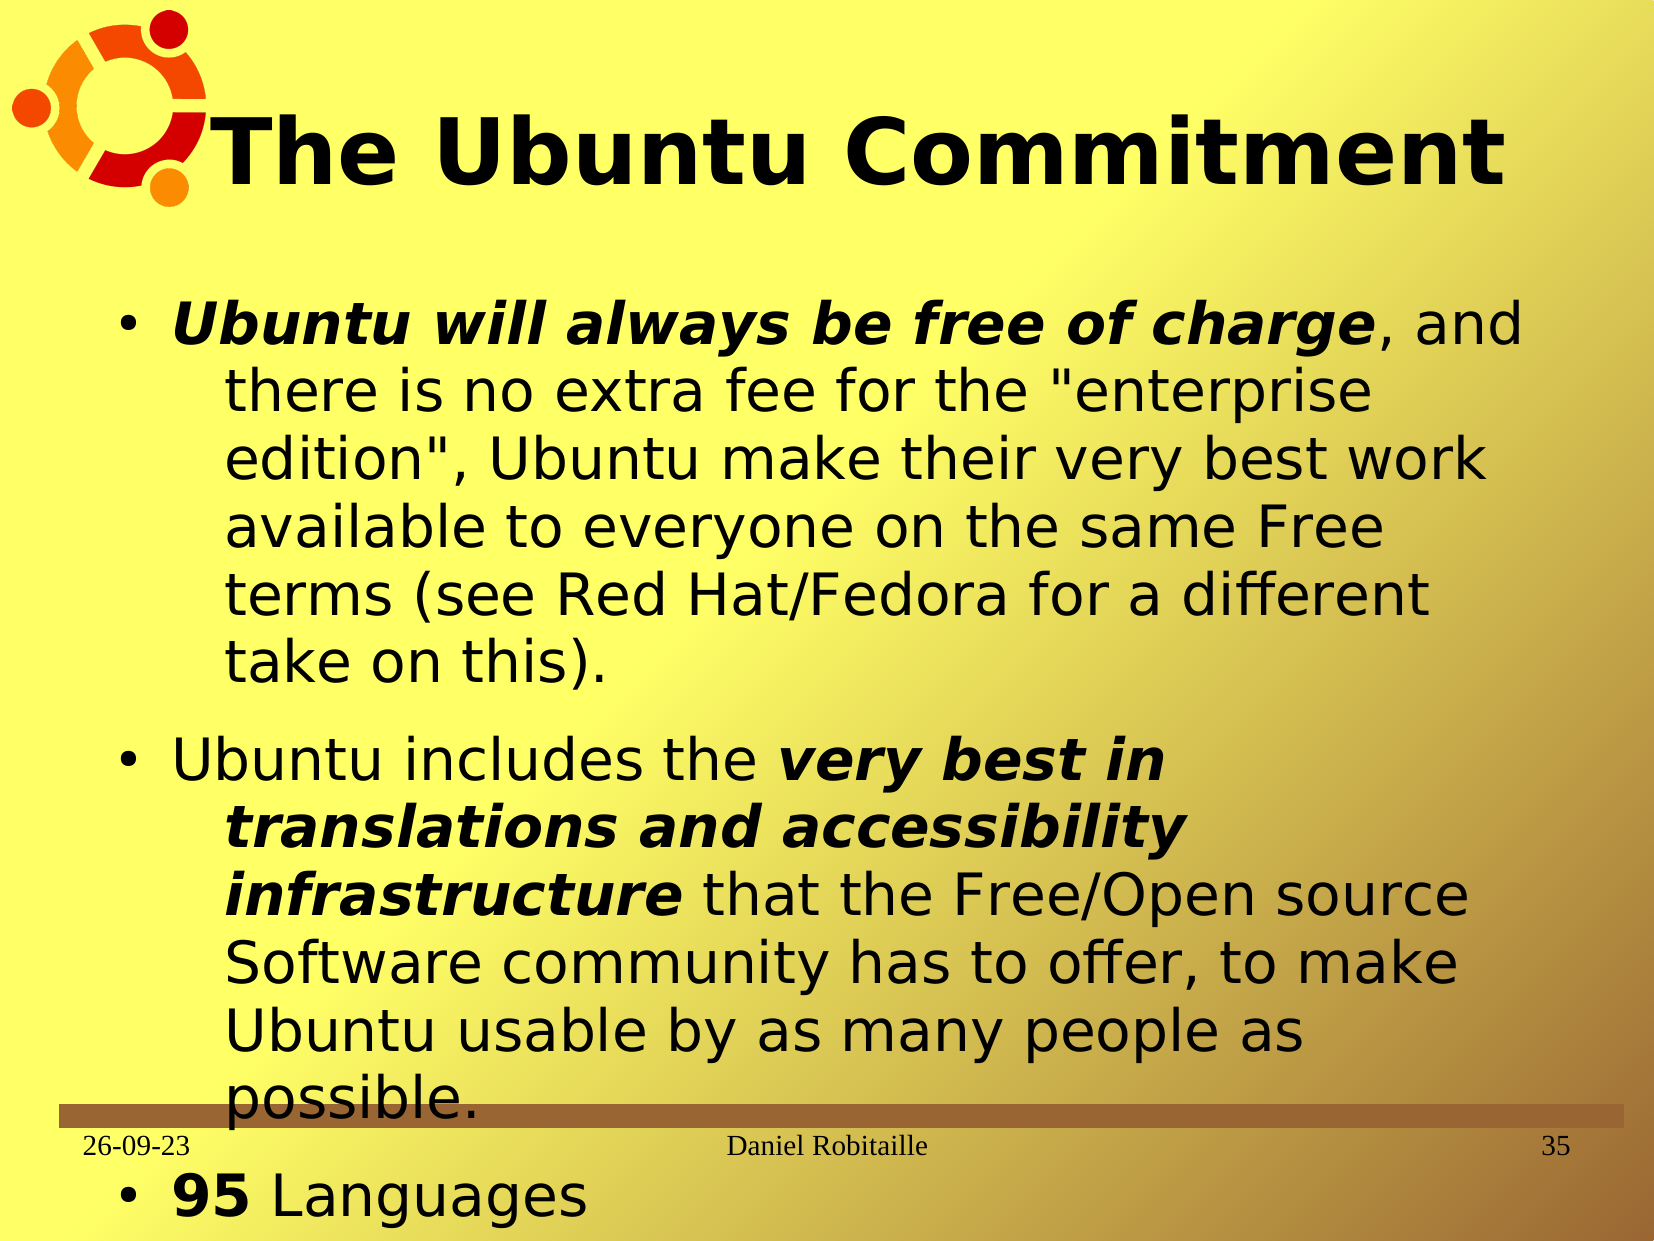

# The Ubuntu Commitment
Ubuntu will always be free of charge, and there is no extra fee for the "enterprise edition", Ubuntu make their very best work available to everyone on the same Free terms (see Red Hat/Fedora for a different take on this).
Ubuntu includes the very best in translations and accessibility infrastructure that the Free/Open source Software community has to offer, to make Ubuntu usable by as many people as possible.
95 Languages
Daniel Robitaille
35